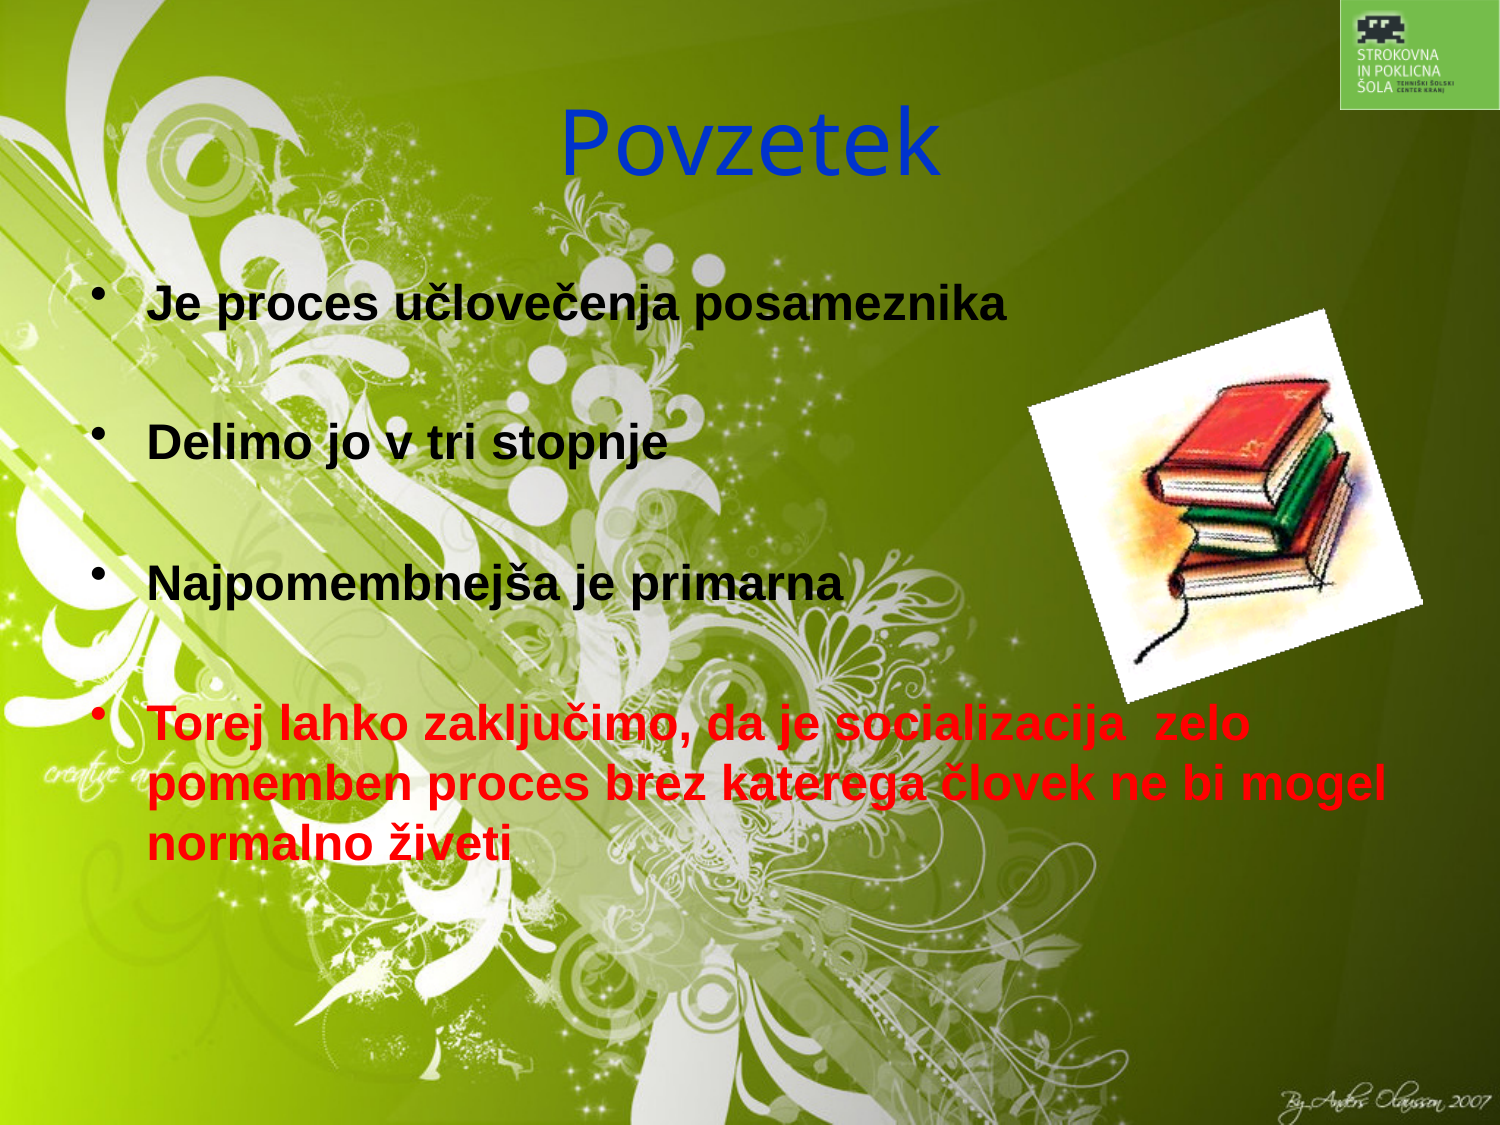

# Povzetek
Je proces učlovečenja posameznika
Delimo jo v tri stopnje
Najpomembnejša je primarna
Torej lahko zaključimo, da je socializacija zelo pomemben proces brez katerega človek ne bi mogel normalno živeti